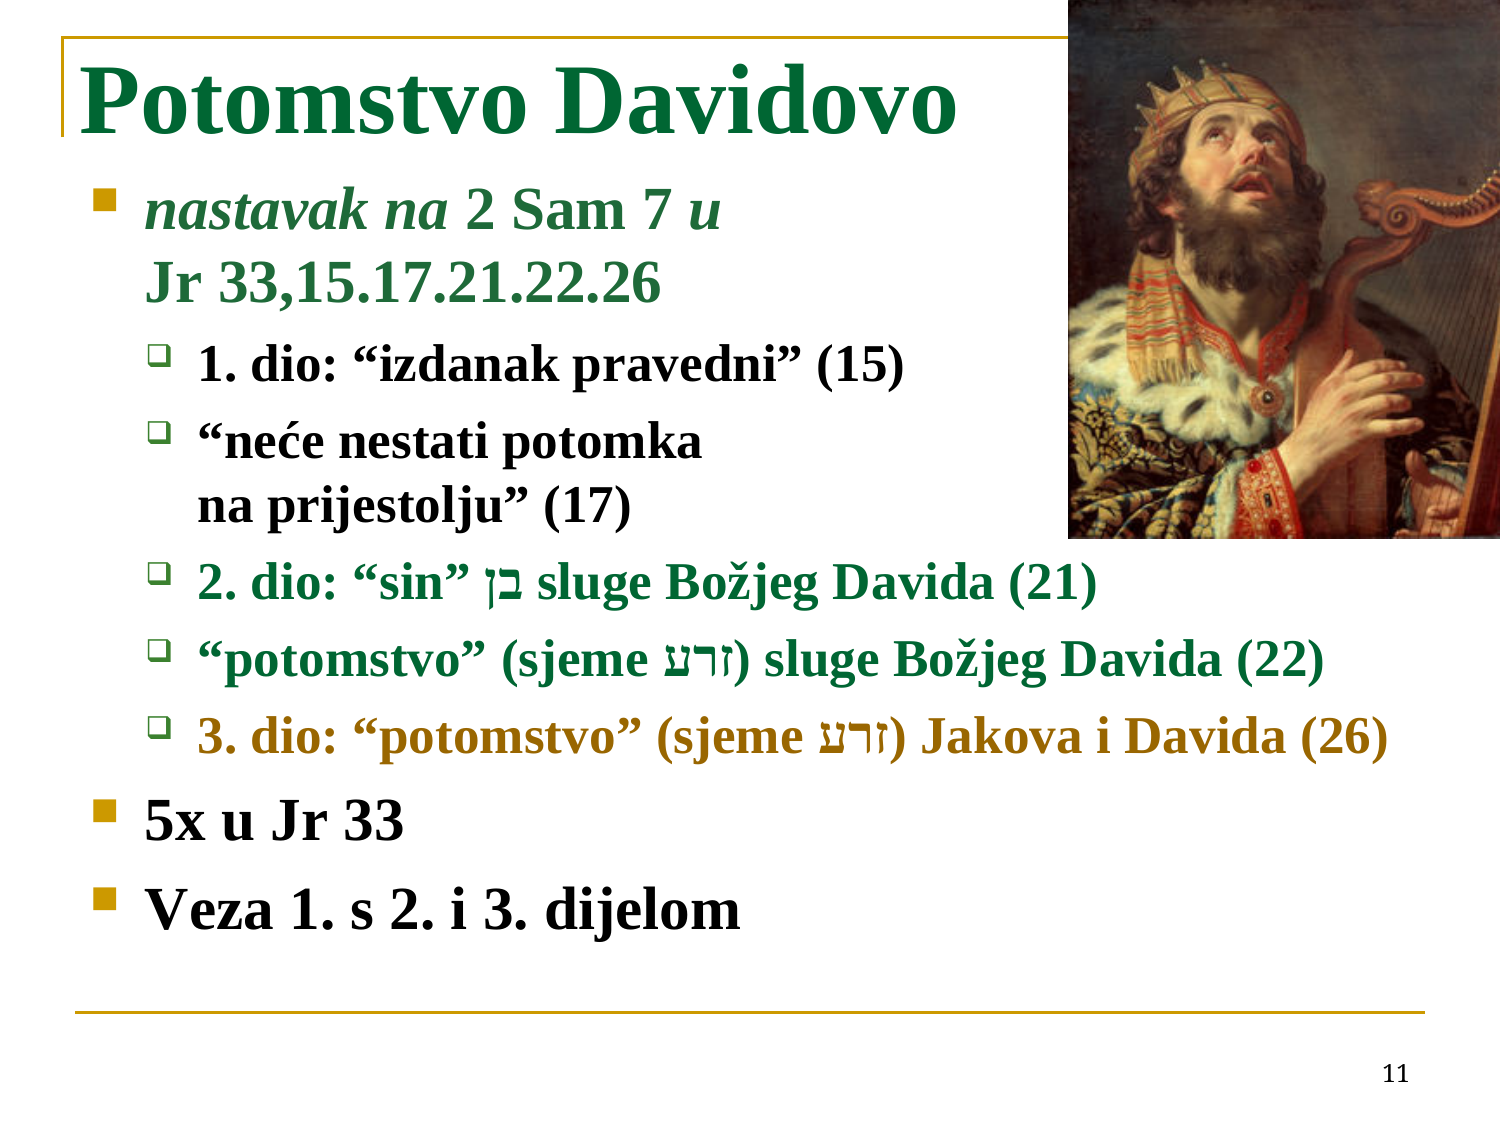

# Potomstvo Davidovo
nastavak na 2 Sam 7 u
Jr 33,15.17.21.22.26
1. dio: “izdanak pravedni” (15)
“neće nestati potomka
na prijestolju” (17)
2. dio: “sin” בן sluge Božjeg Davida (21)
“potomstvo” (sjeme זרע) sluge Božjeg Davida (22)
3. dio: “potomstvo” (sjeme זרע) Jakova i Davida (26)
5x u Jr 33
Veza 1. s 2. i 3. dijelom